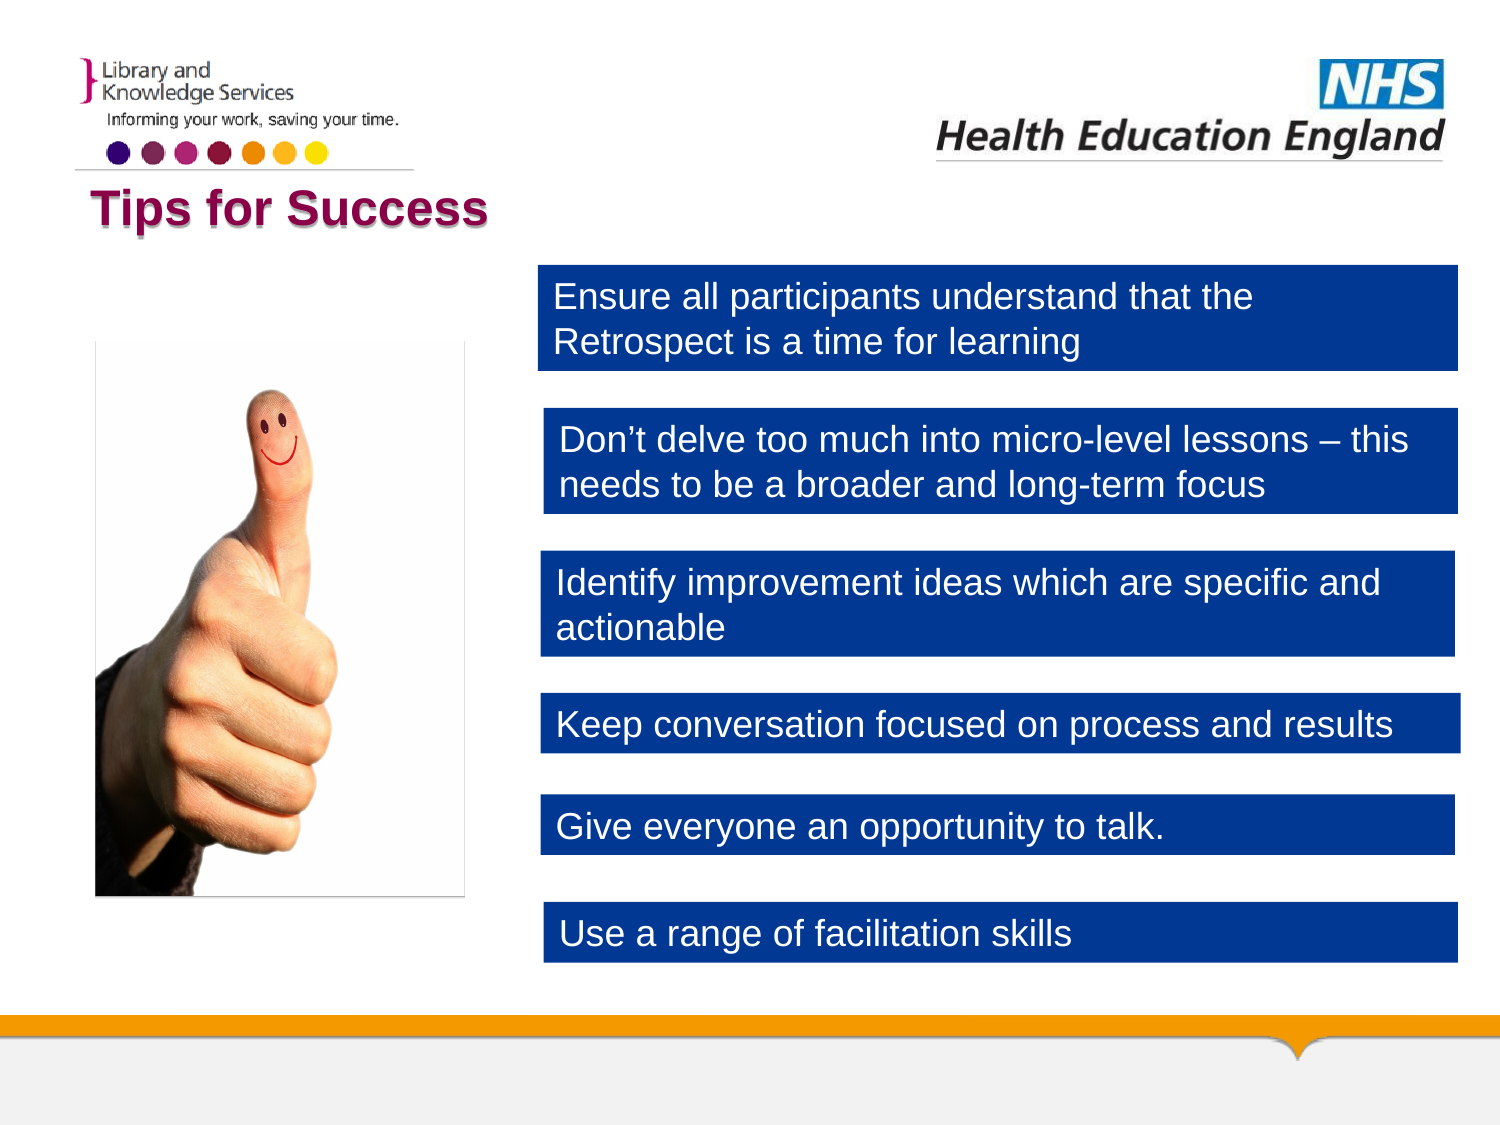

# Tips for Success
Ensure all participants understand that the Retrospect is a time for learning
Don’t delve too much into micro-level lessons – this needs to be a broader and long-term focus
Identify improvement ideas which are specific and actionable
Keep conversation focused on process and results
Give everyone an opportunity to talk.
Use a range of facilitation skills